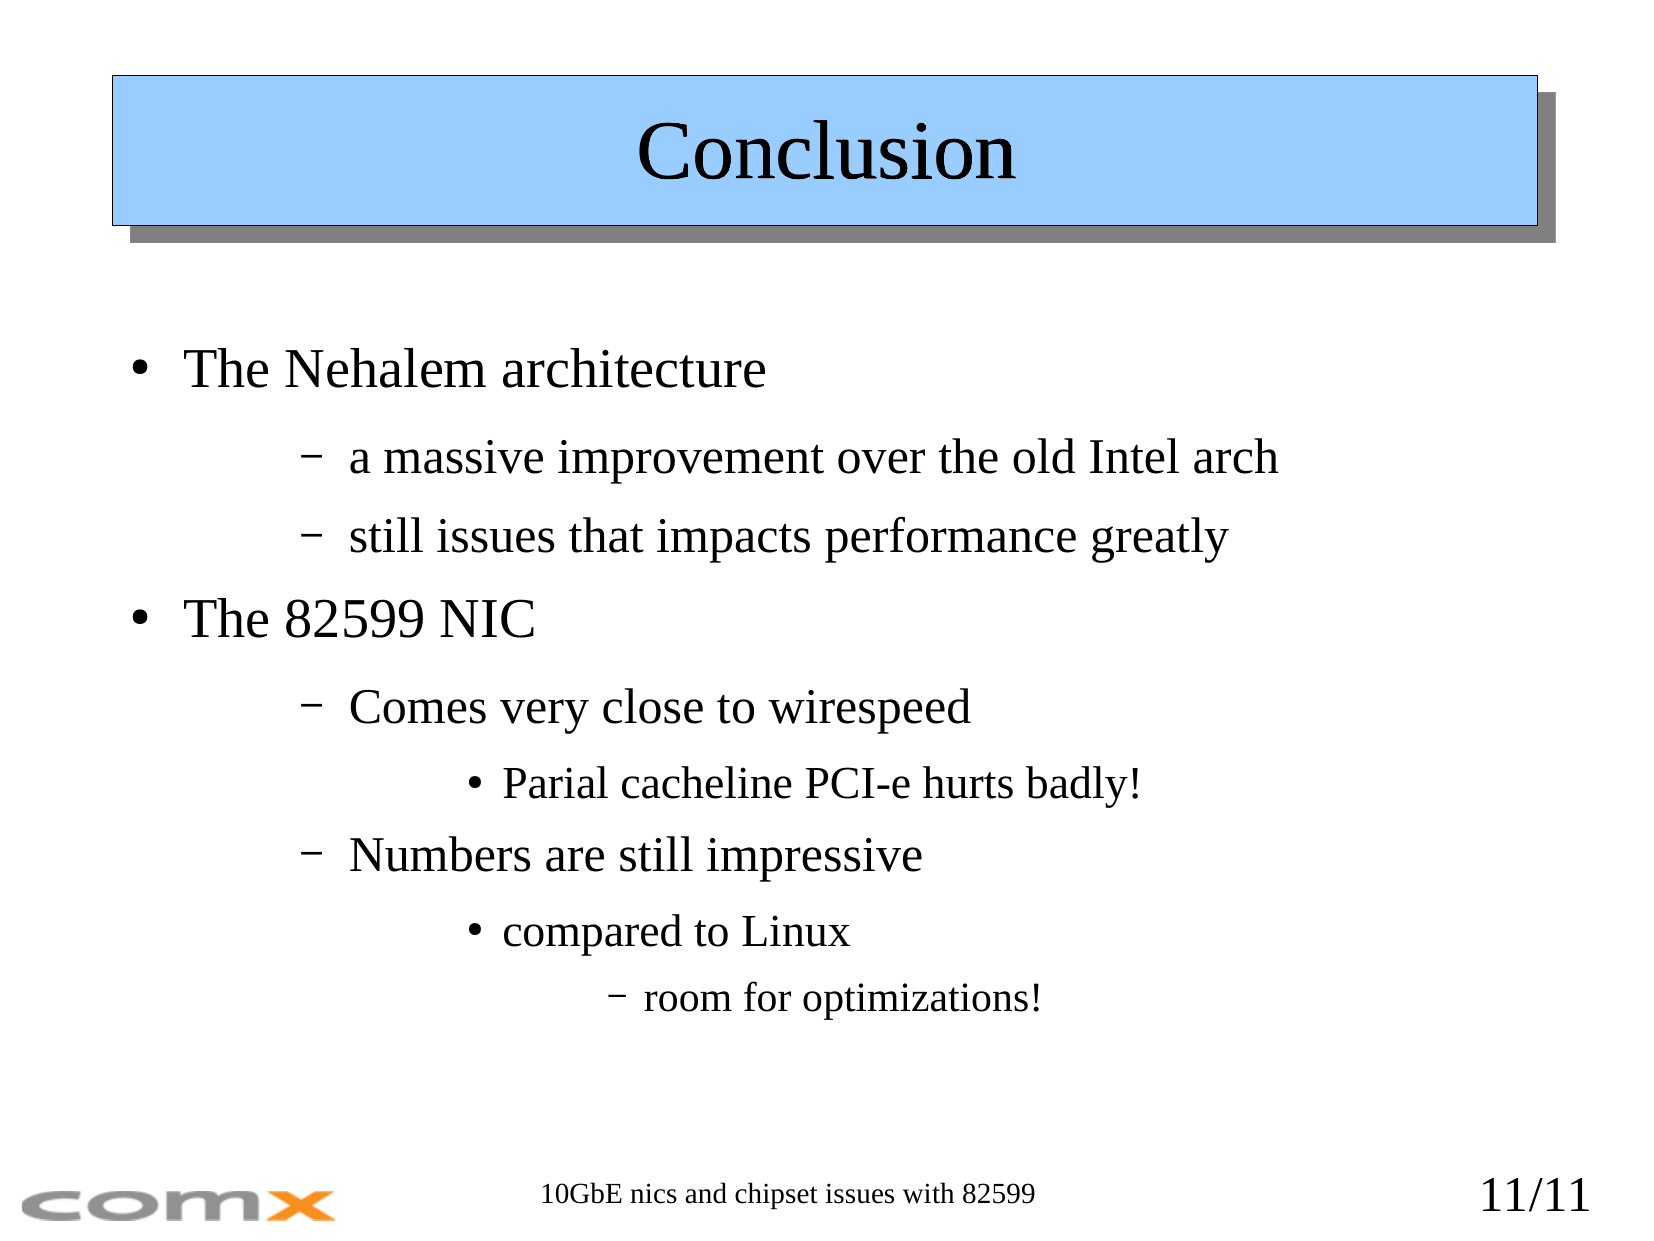

# Conclusion
The Nehalem architecture
a massive improvement over the old Intel arch
still issues that impacts performance greatly
The 82599 NIC
Comes very close to wirespeed
Parial cacheline PCI-e hurts badly!
Numbers are still impressive
compared to Linux
room for optimizations!